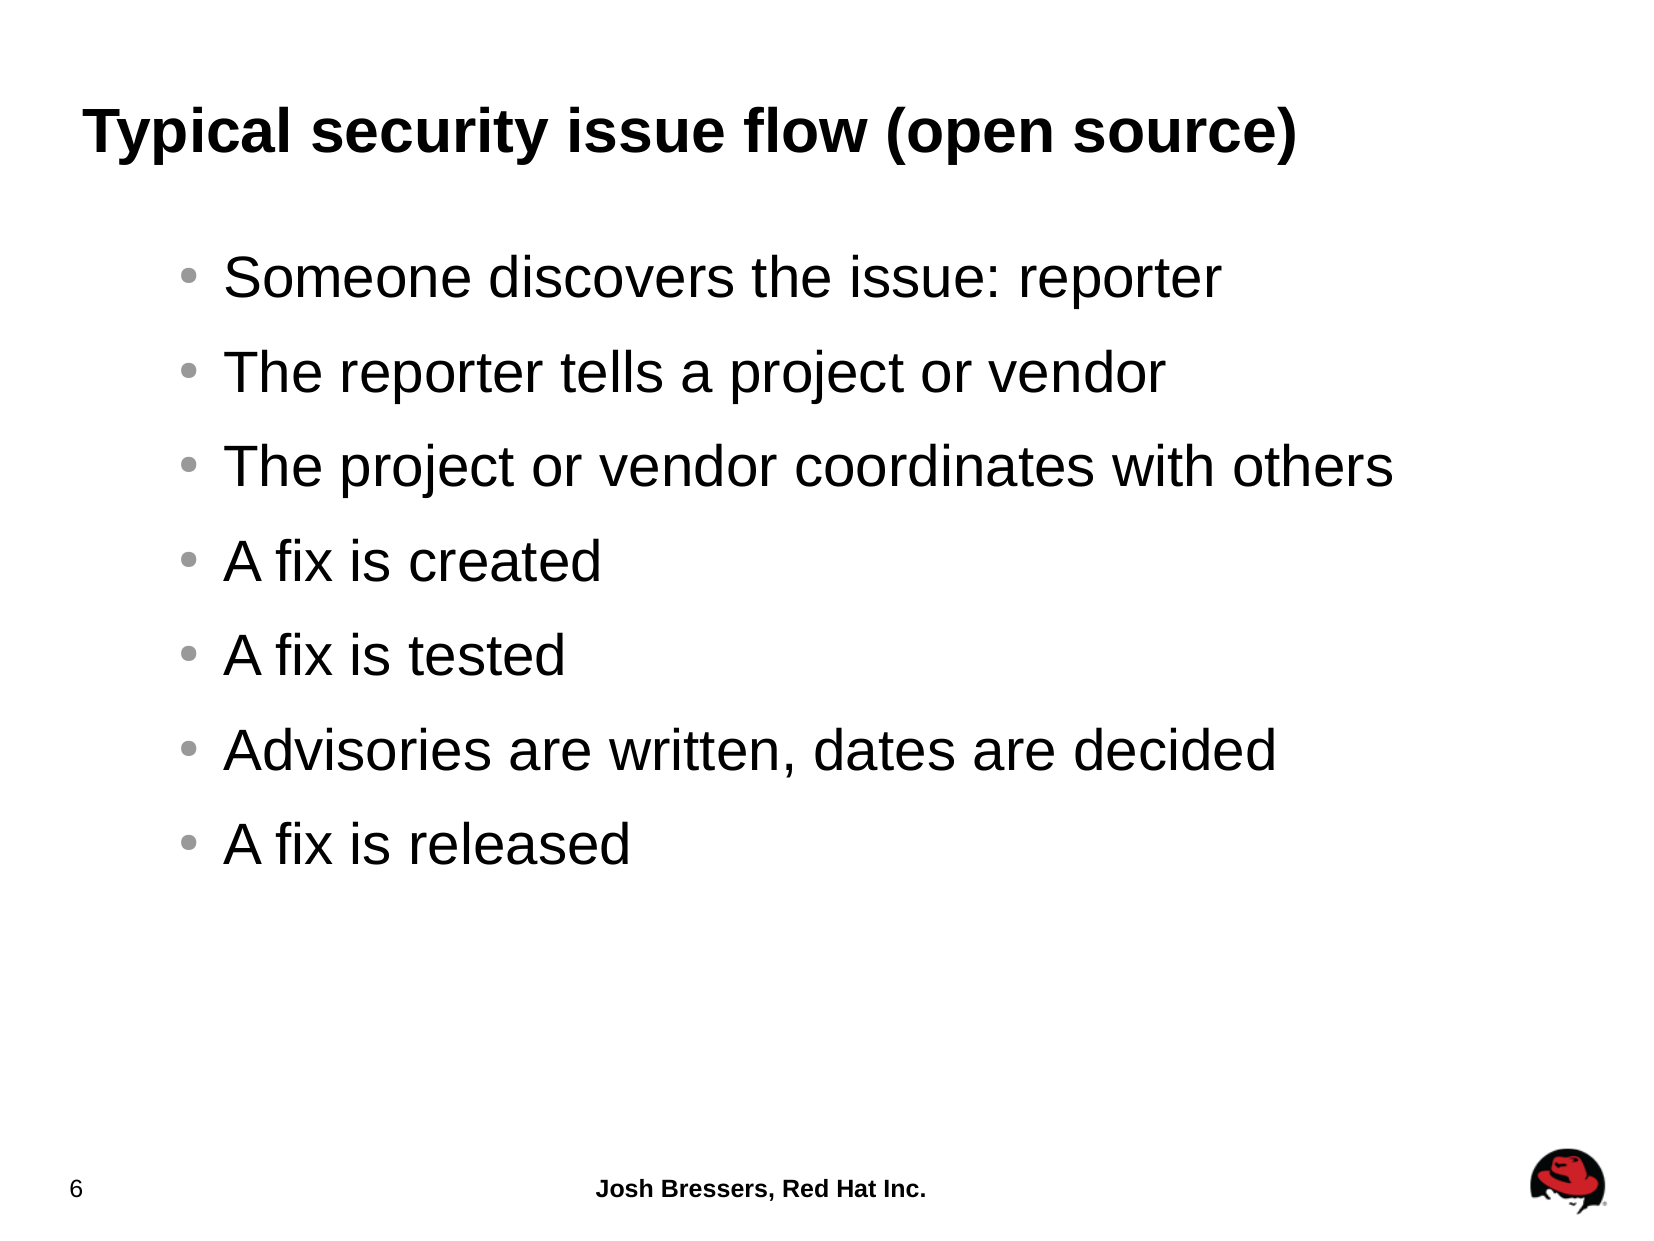

# Typical security issue flow (open source)
Someone discovers the issue: reporter
The reporter tells a project or vendor
The project or vendor coordinates with others
A fix is created
A fix is tested
Advisories are written, dates are decided
A fix is released